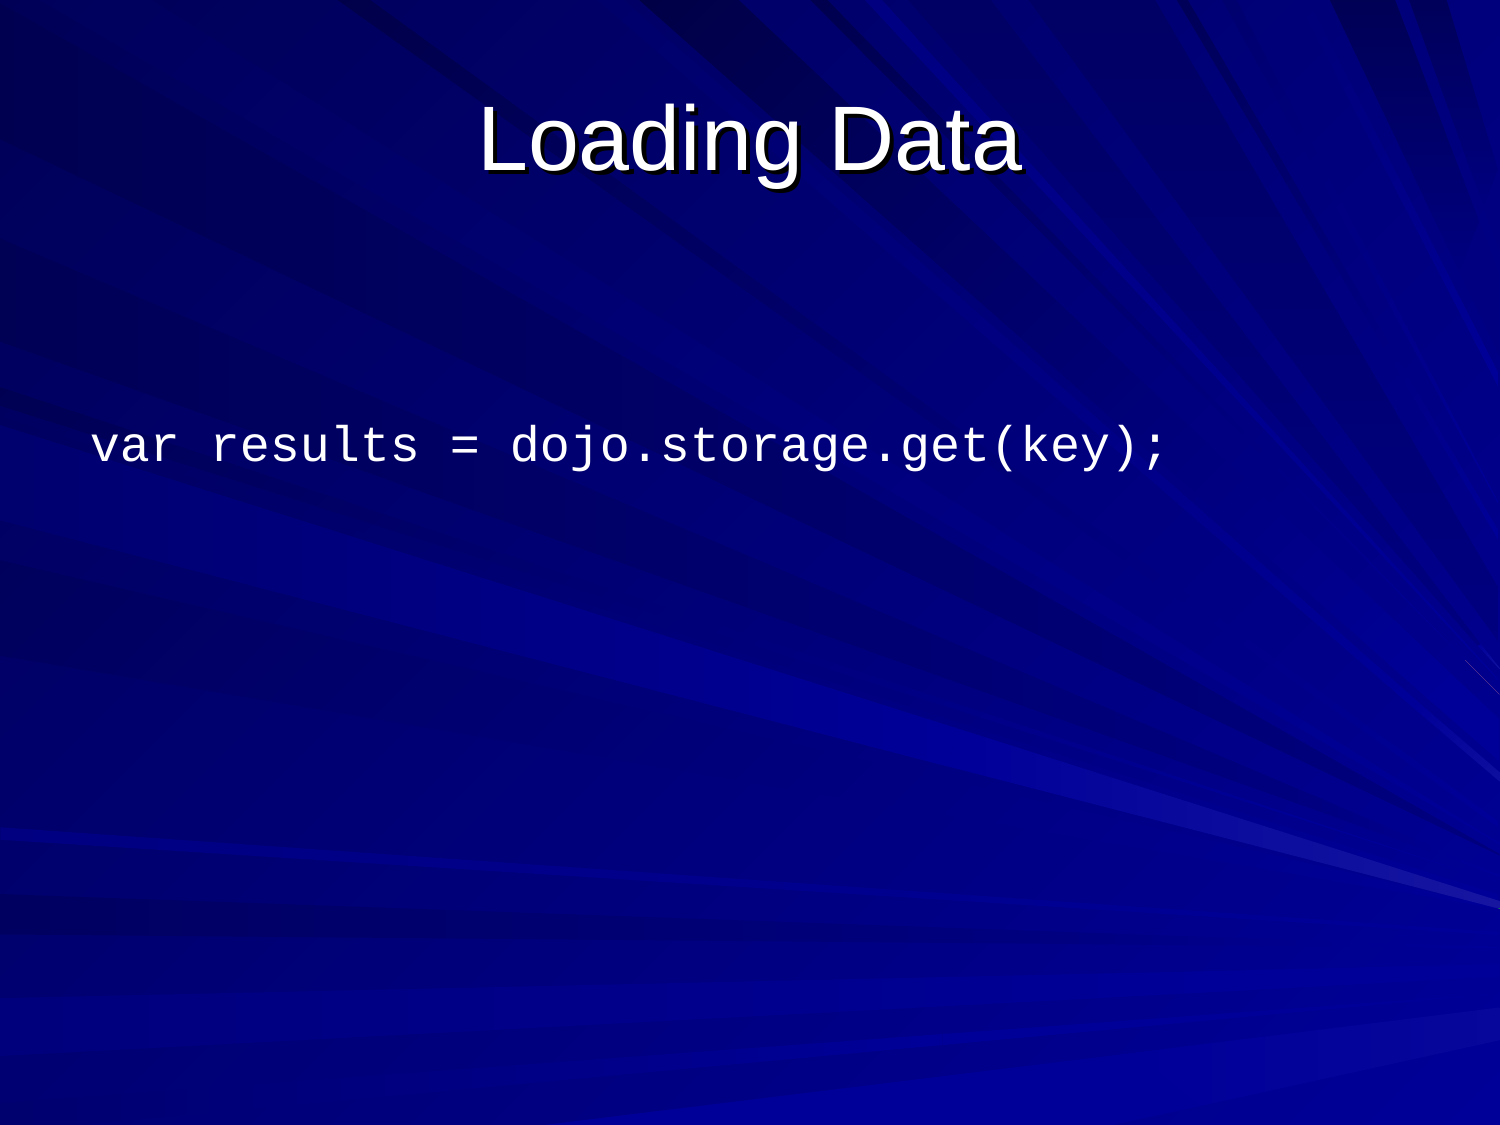

# Loading Data
var results = dojo.storage.get(key);